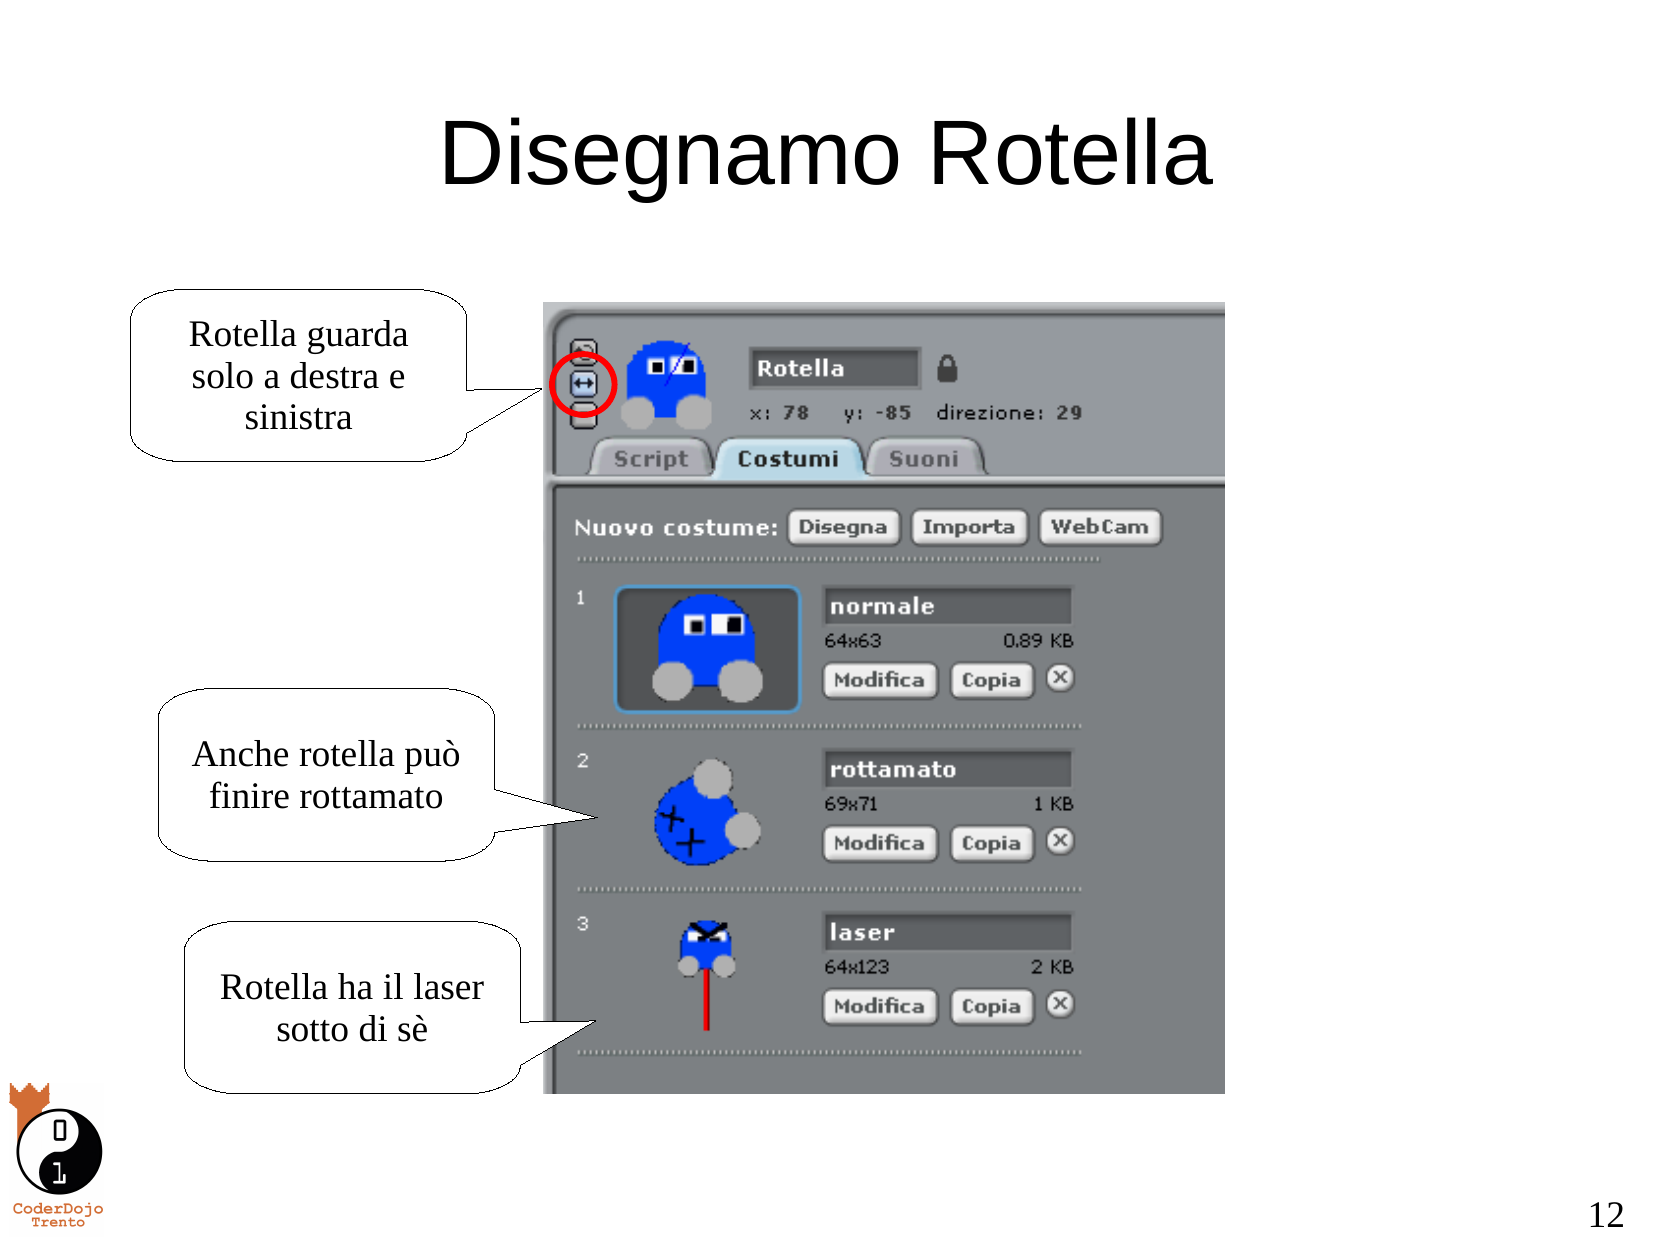

# Disegnamo Rotella
Rotella guarda solo a destra e sinistra
Anche rotella può finire rottamato
Rotella ha il laser sotto di sè
12